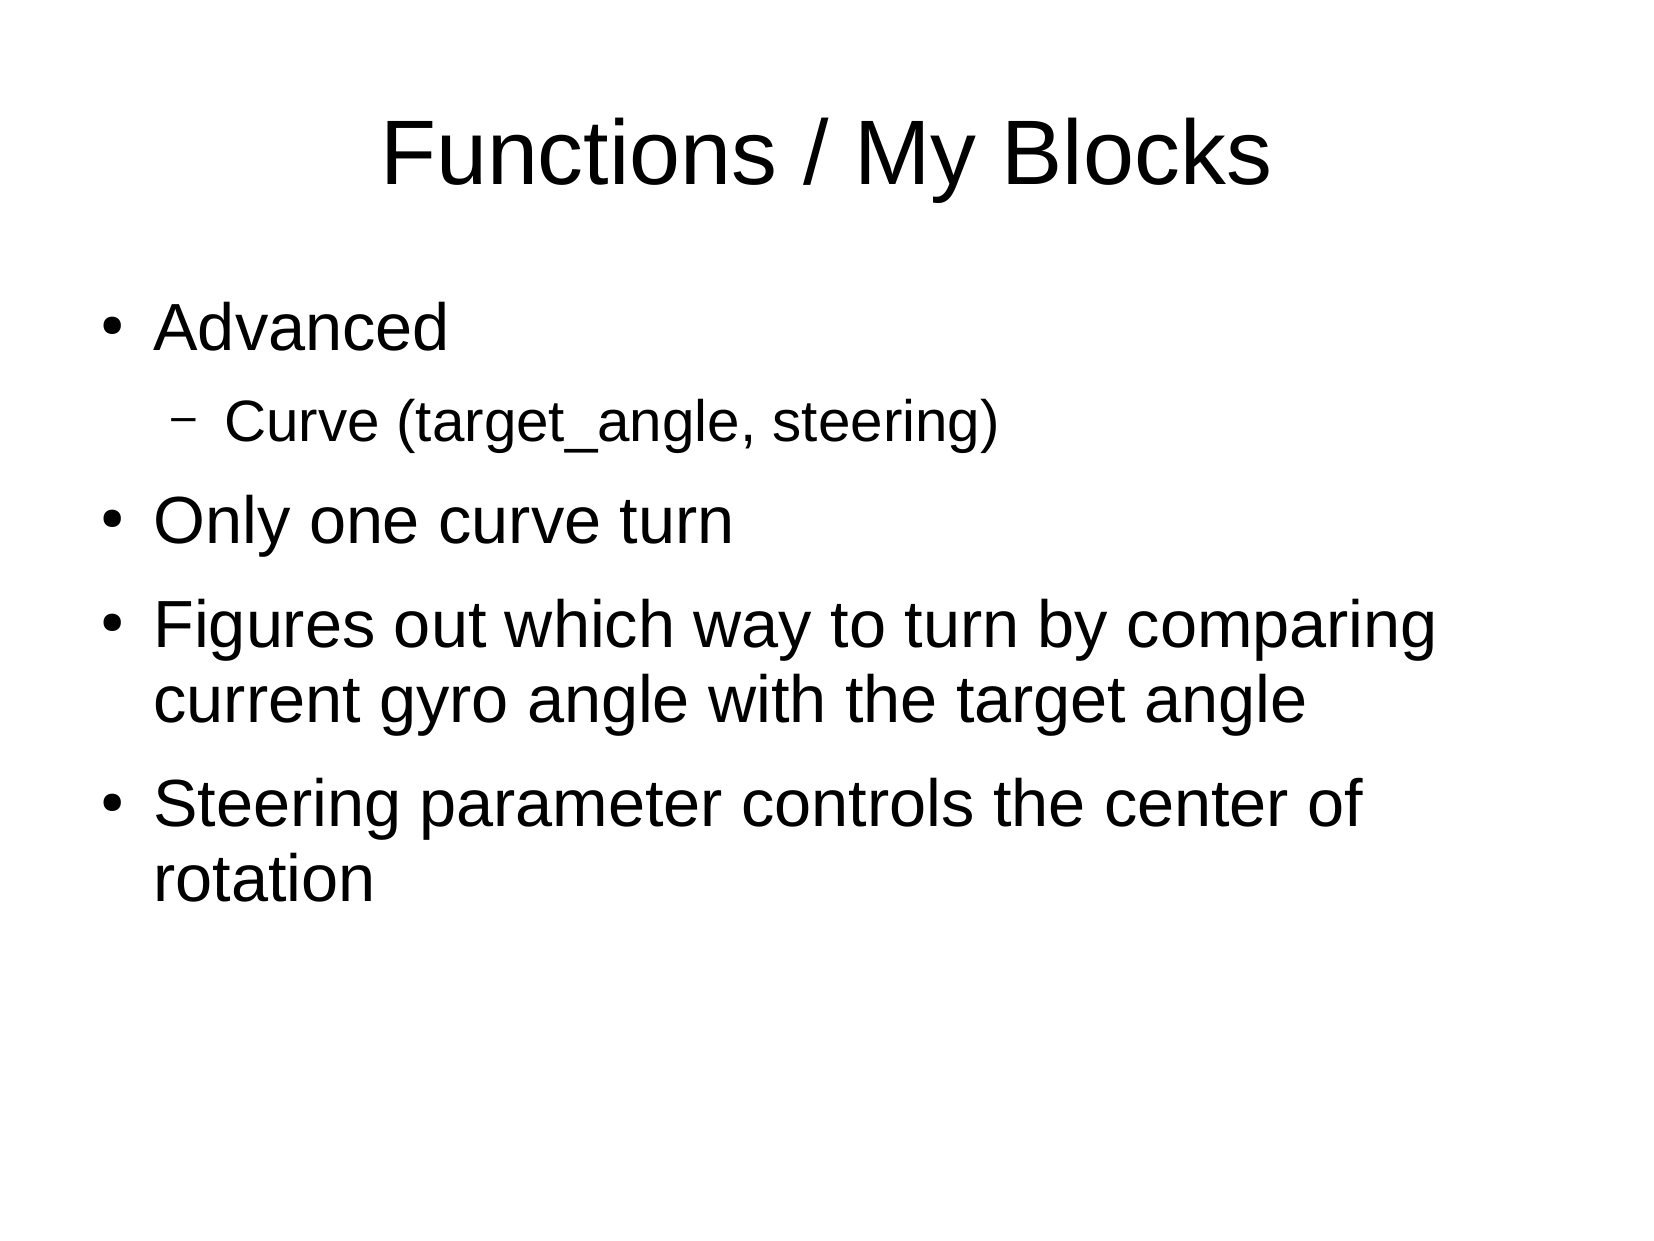

# Functions / My Blocks
Advanced
Curve (target_angle, steering)
Only one curve turn
Figures out which way to turn by comparing current gyro angle with the target angle
Steering parameter controls the center of rotation